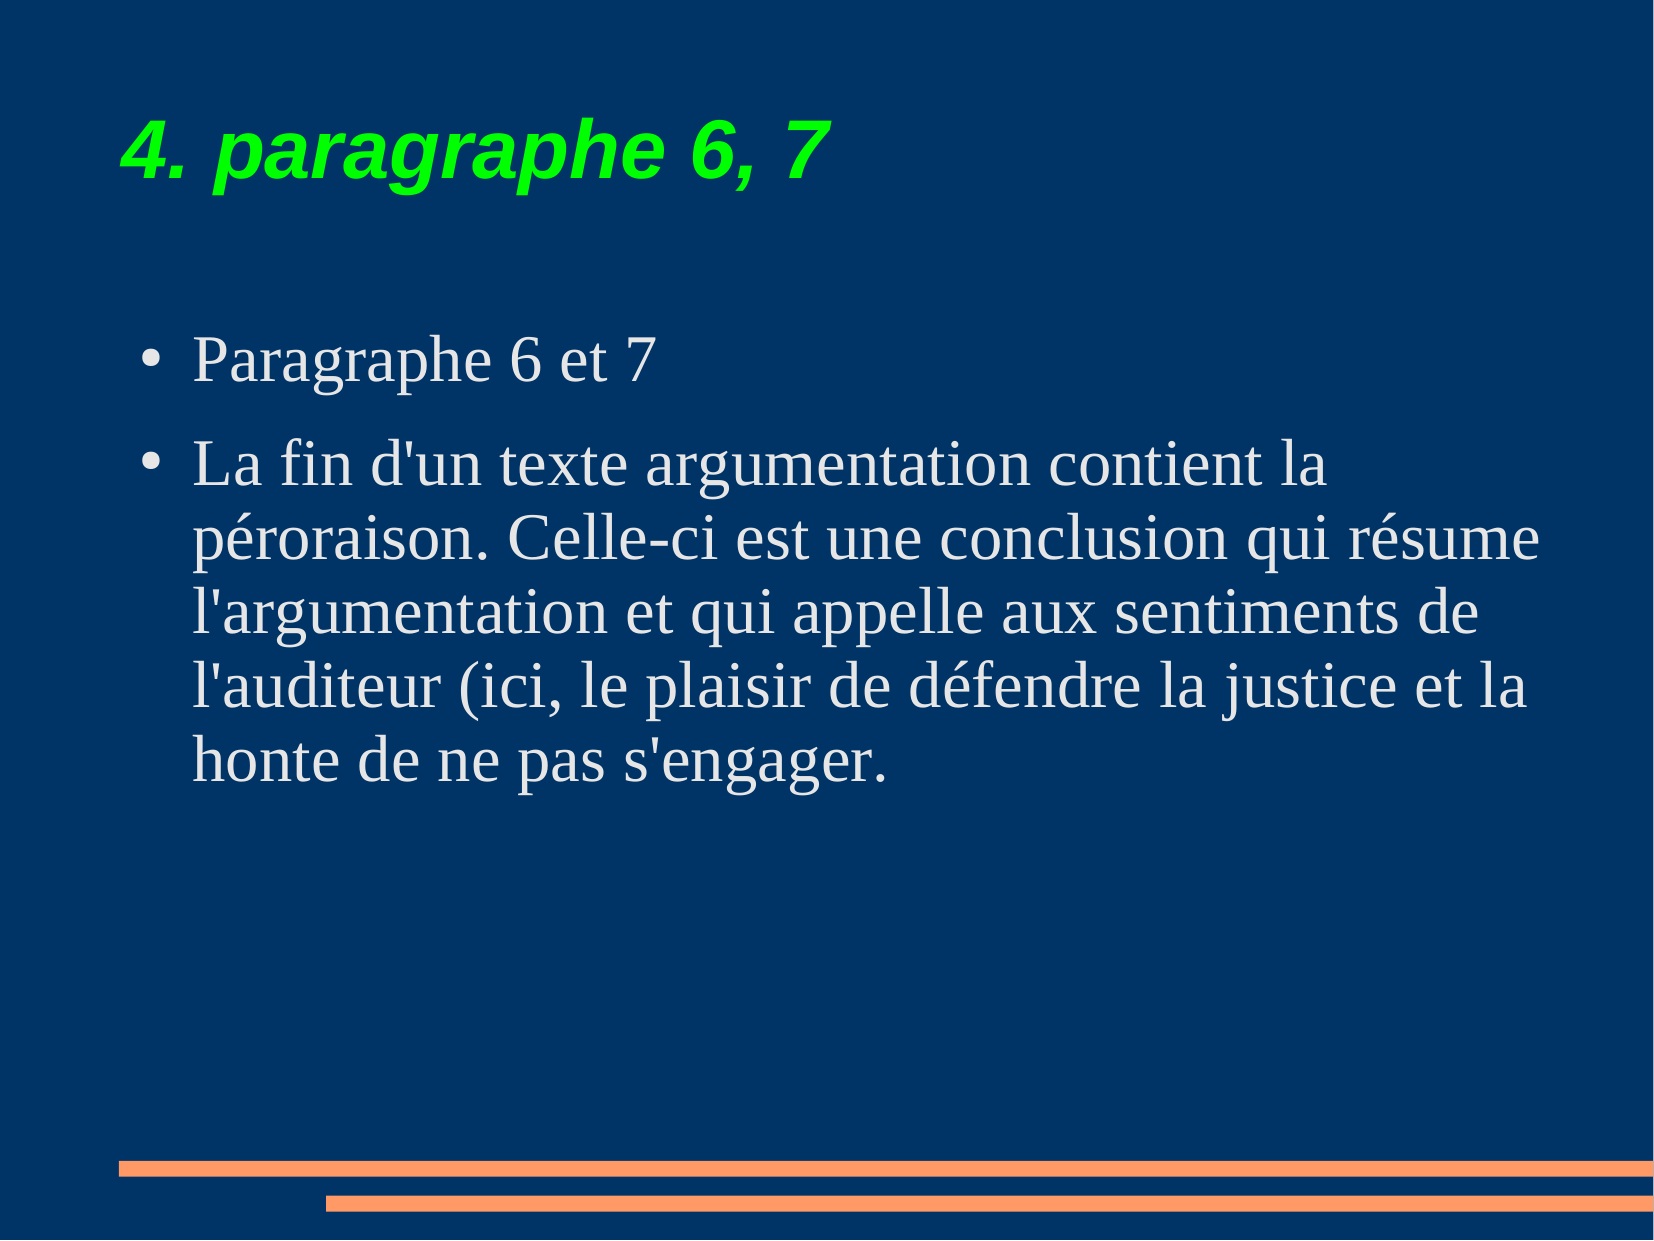

# 4. paragraphe 6, 7
Paragraphe 6 et 7
La fin d'un texte argumentation contient la péroraison. Celle-ci est une conclusion qui résume l'argumentation et qui appelle aux sentiments de l'auditeur (ici, le plaisir de défendre la justice et la honte de ne pas s'engager.